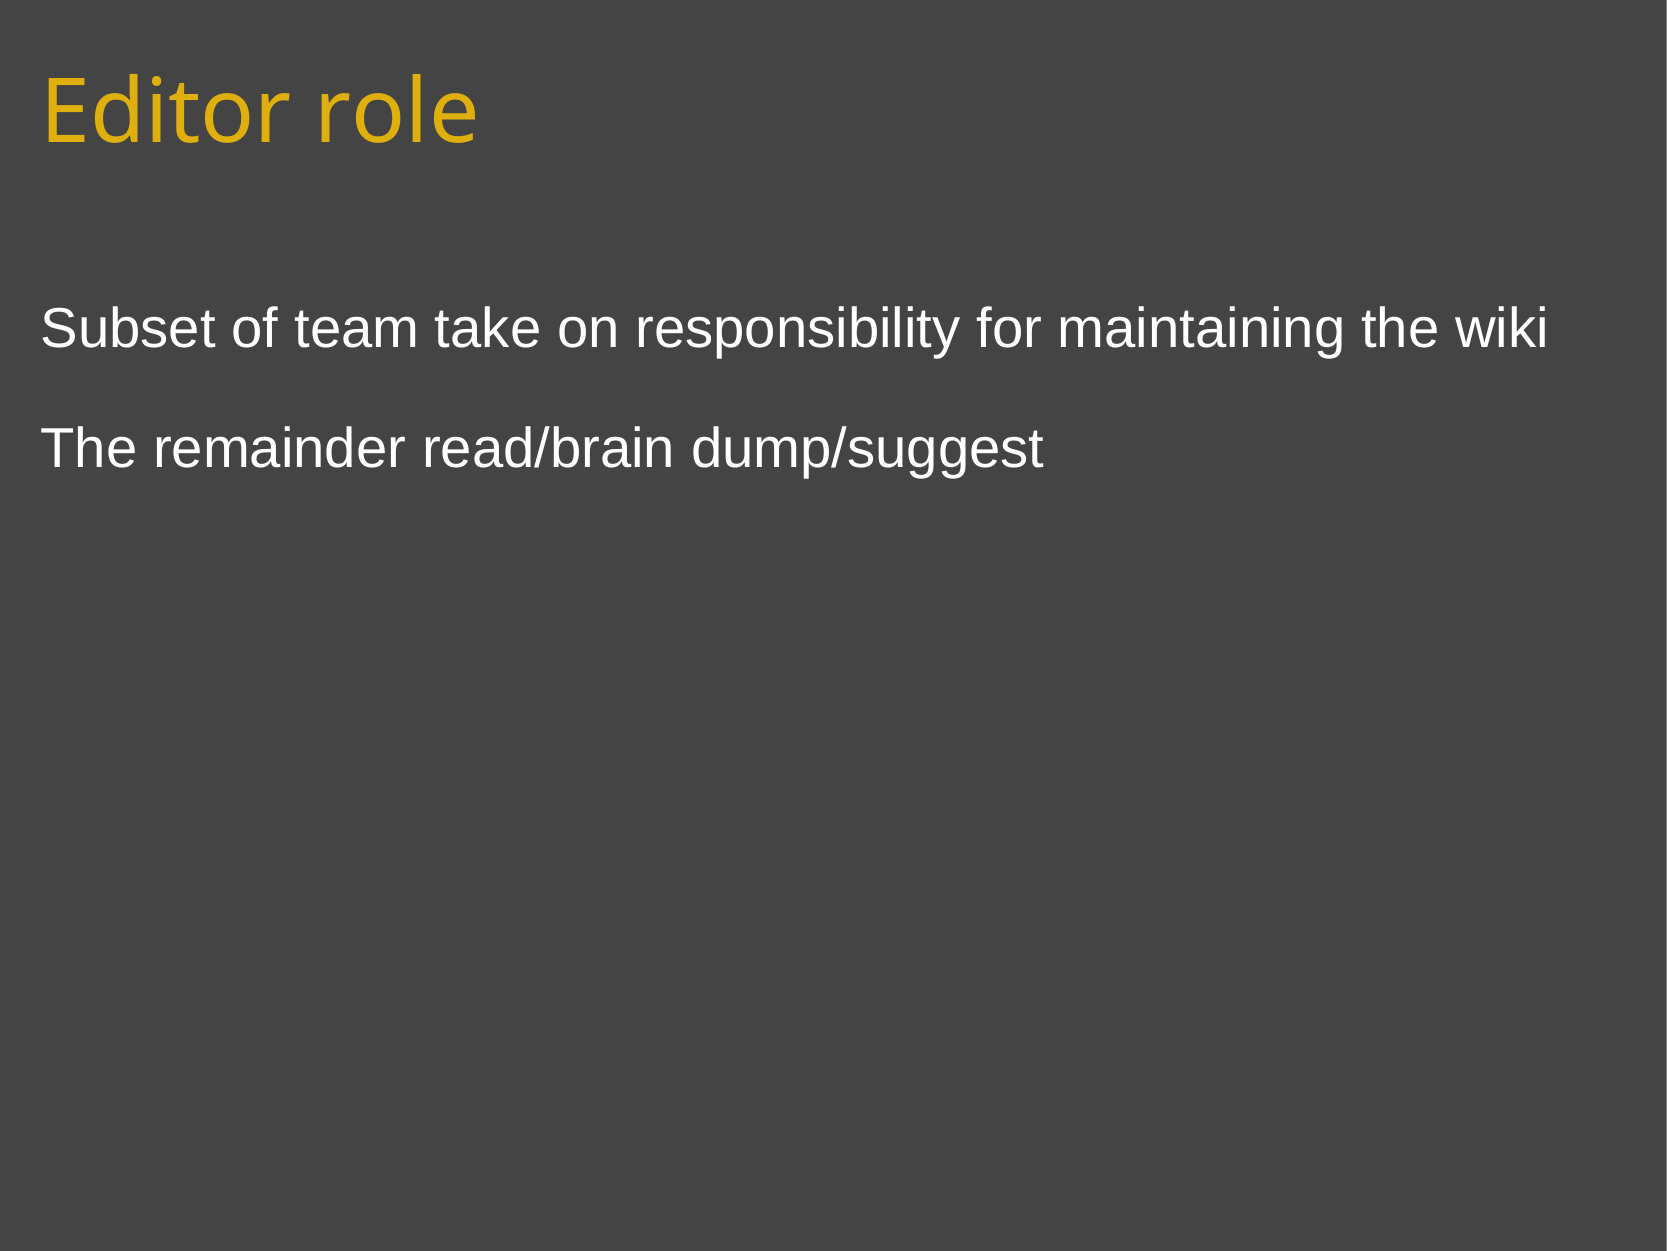

# Editor role
Subset of team take on responsibility for maintaining the wiki
The remainder read/brain dump/suggest